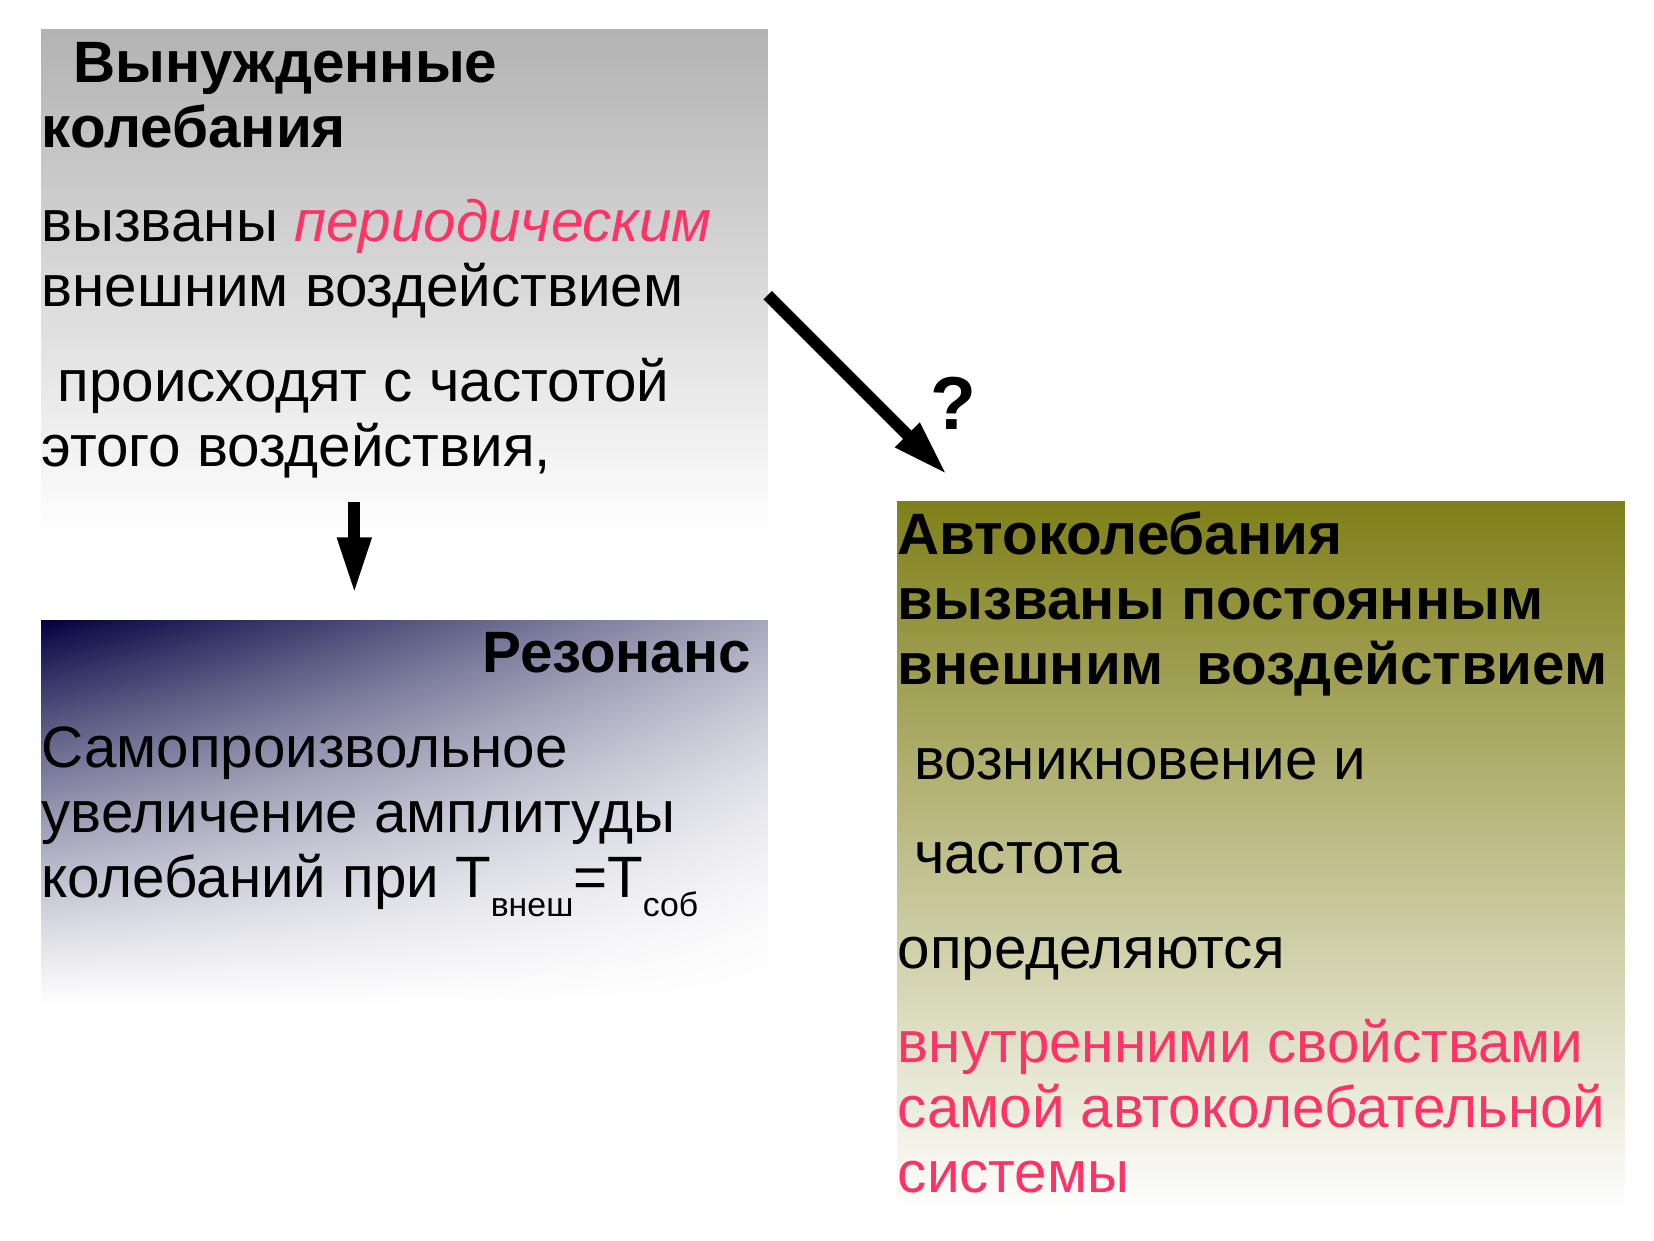

# Вынужденные колебания
вызваны периодическим внешним воздействием
 происходят с частотой этого воздействия,
?
Автоколебания вызваны постоянным внешним воздействием
 возникновение и
 частота
определяются
внутренними свойствами самой автоколебательной системы
 Резонанс
Самопроизвольное увеличение амплитуды колебаний при Твнеш=Тсоб